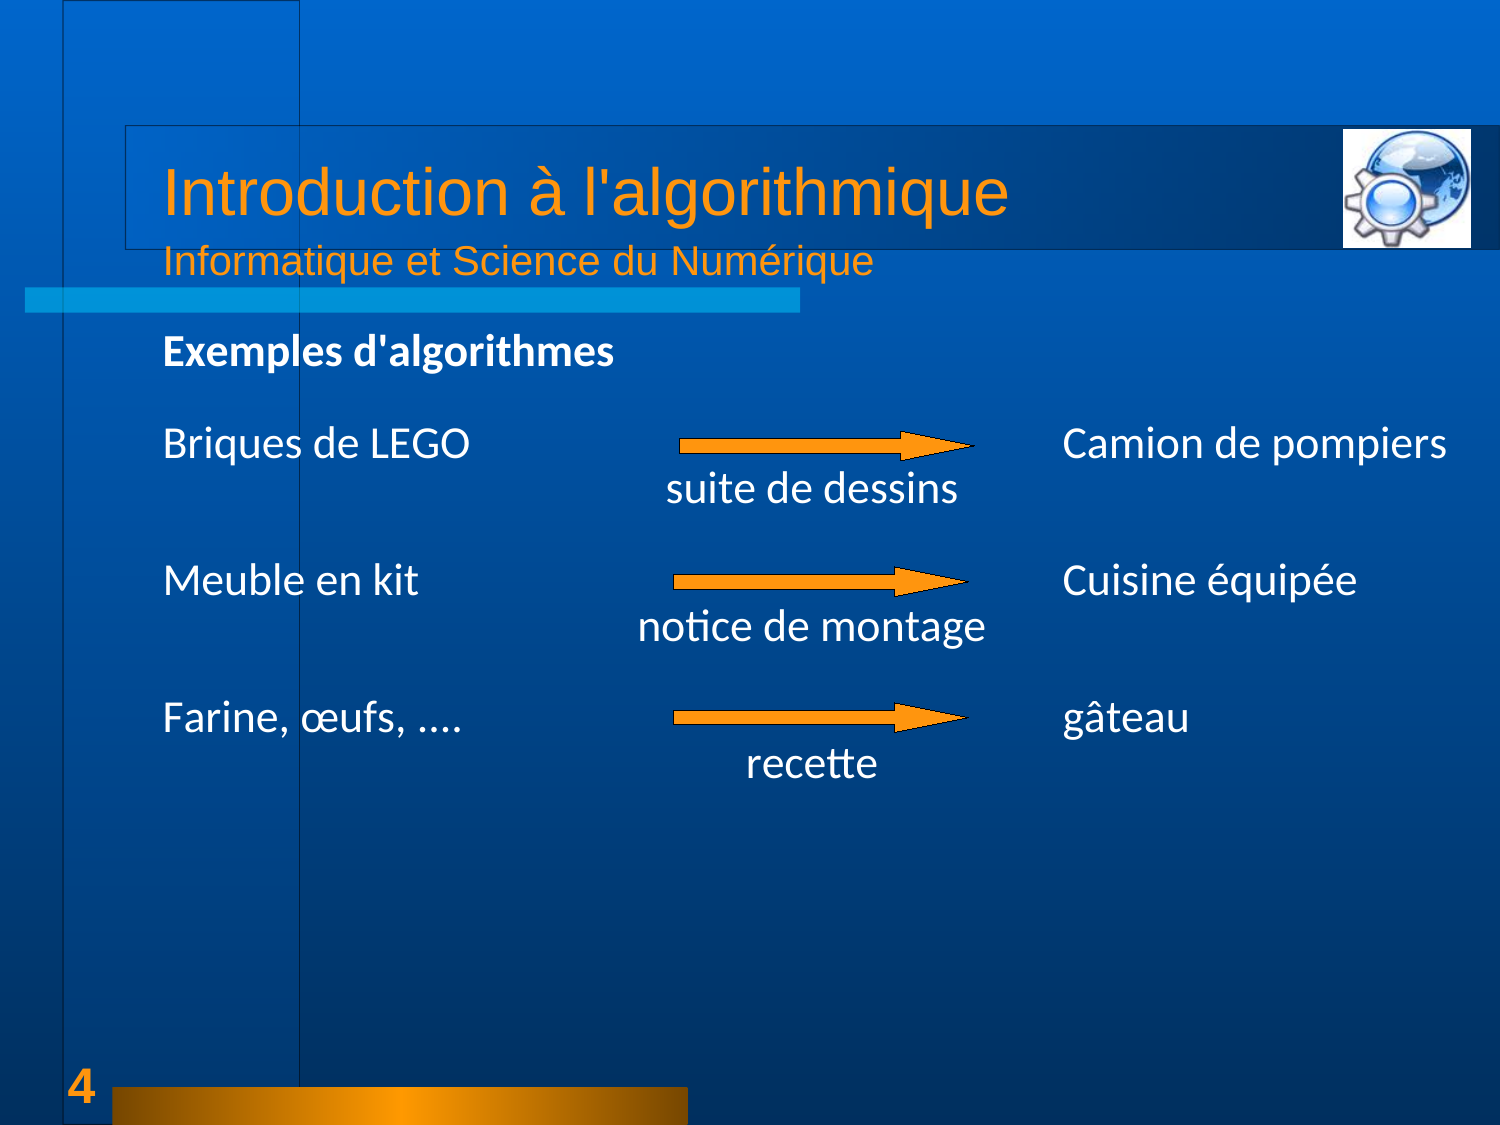

Exemples d'algorithmes
Briques de LEGO				Camion de pompiers
suite de dessins
Meuble en kit					Cuisine équipée
notice de montage
Farine, œufs, ....			 	gâteau
recette